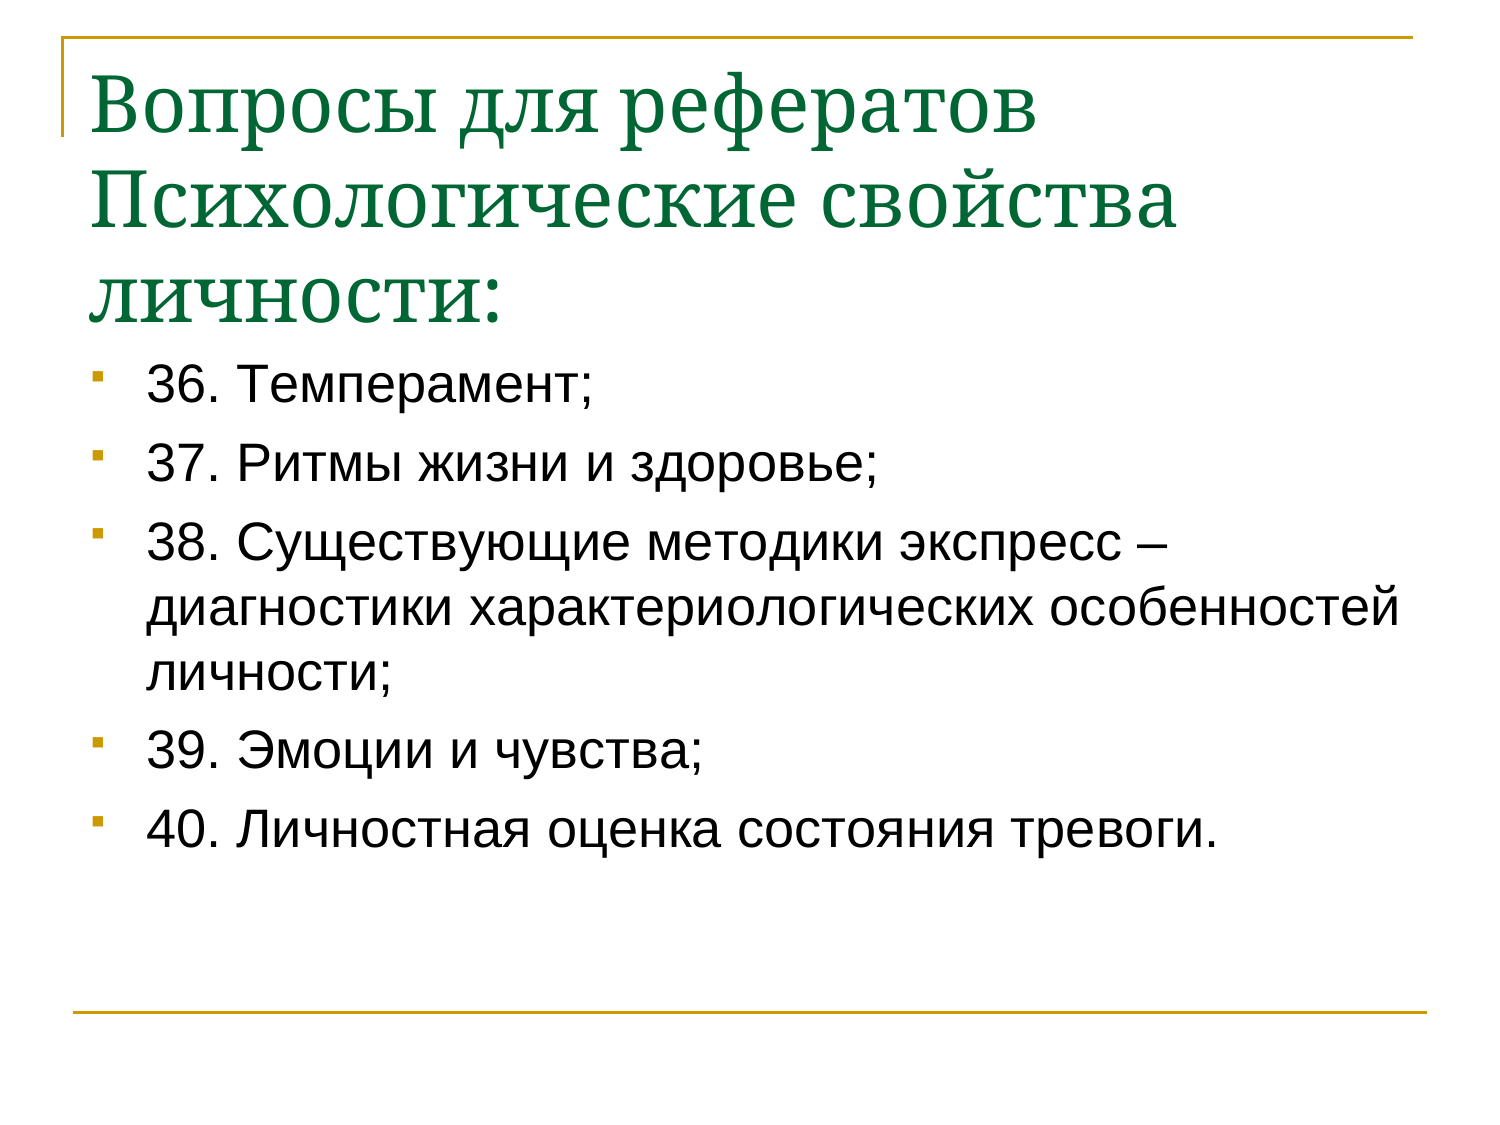

# Вопросы для рефератов Психологические свойства личности:
36. Темперамент;
37. Ритмы жизни и здоровье;
38. Существующие методики экспресс – диагностики характериологических особенностей личности;
39. Эмоции и чувства;
40. Личностная оценка состояния тревоги.